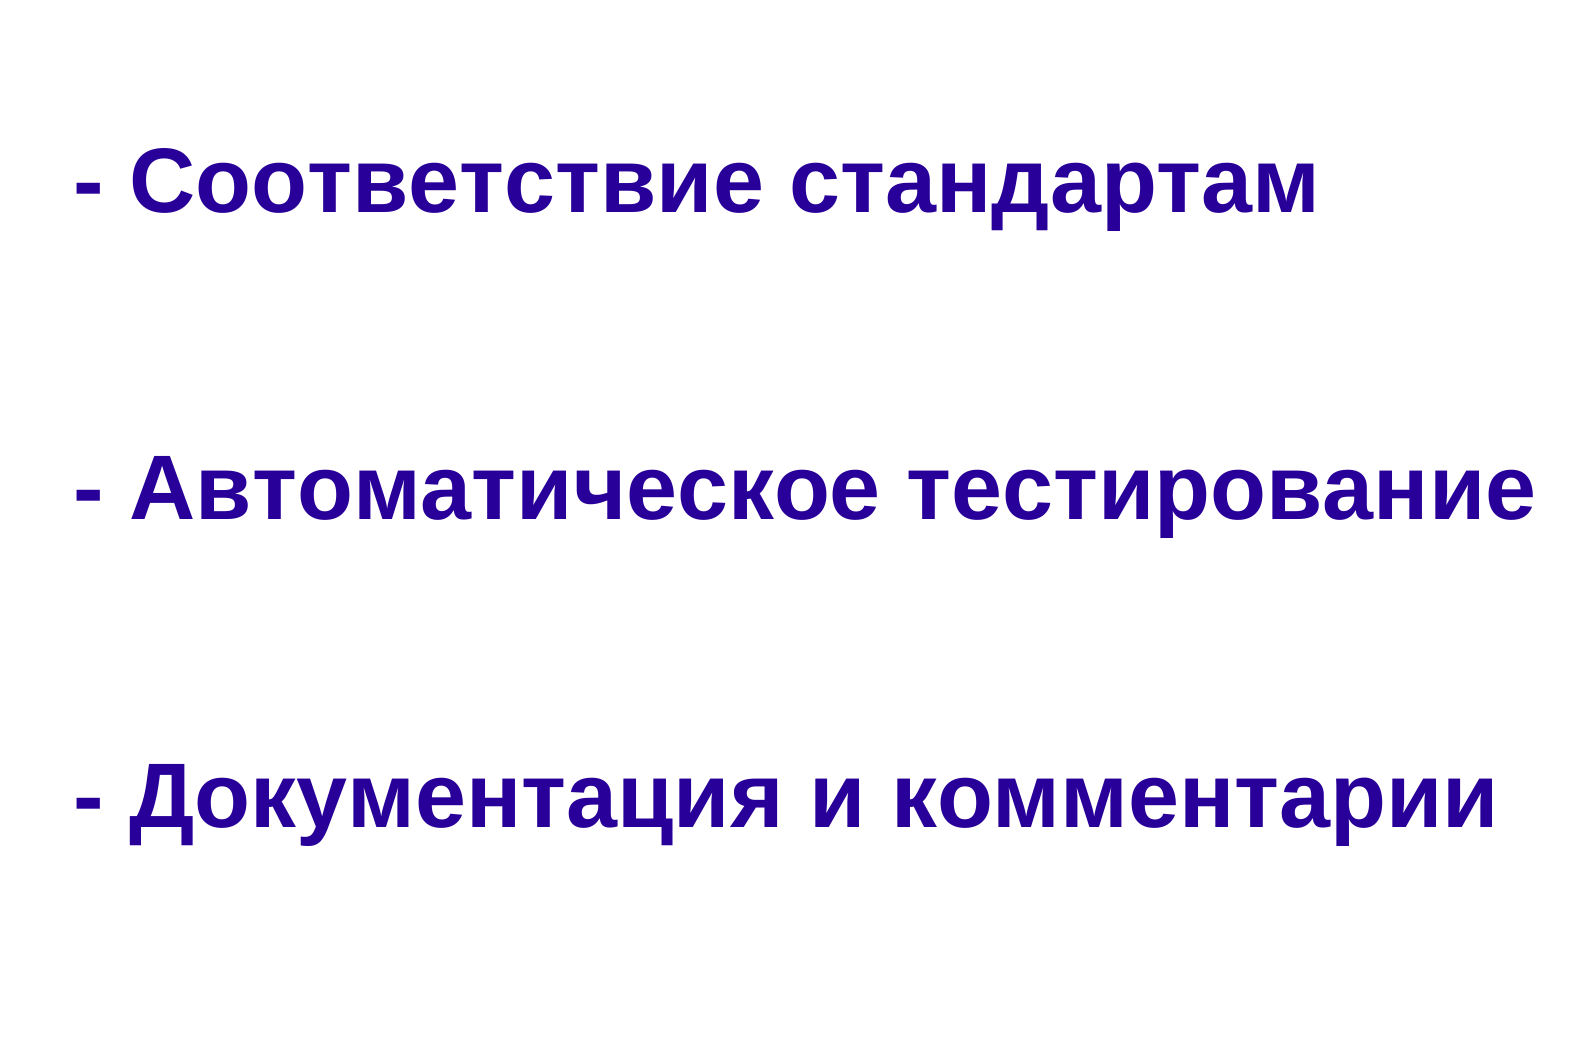

- Соответствие стандартам
- Автоматическое тестирование
- Документация и комментарии